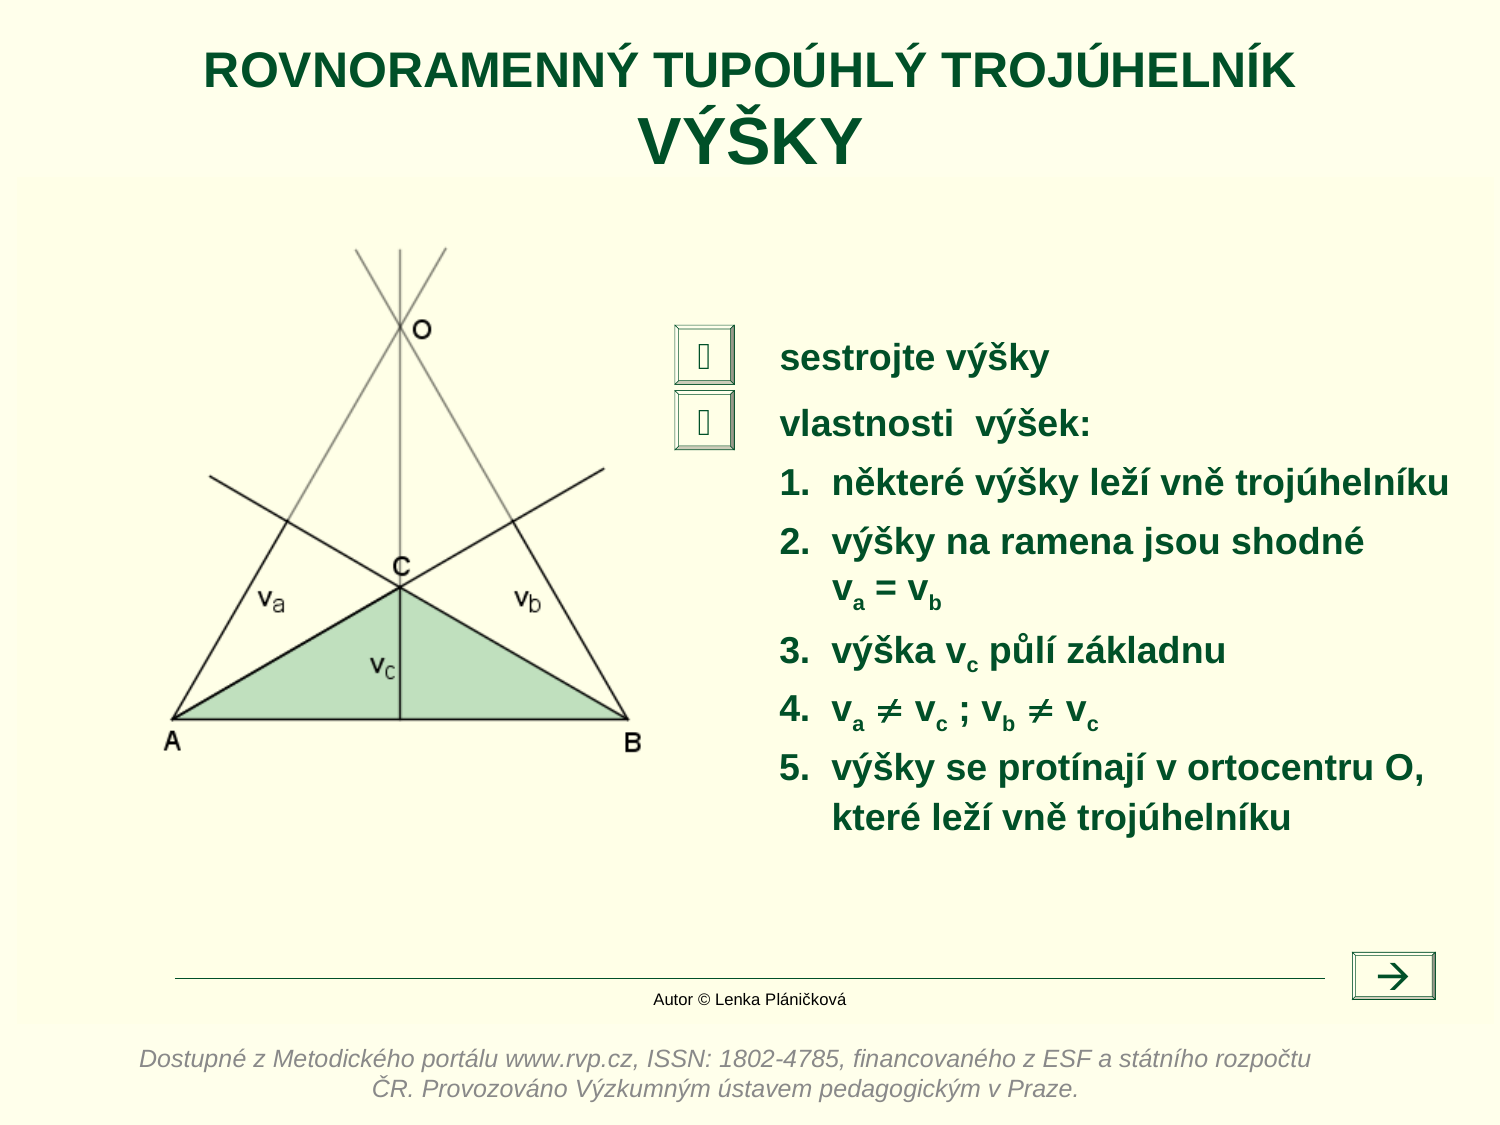

ROVNORAMENNÝ TUPOÚHLÝ TROJÚHELNÍK
VÝŠKY

sestrojte výšky

vlastnosti výšek:
1. některé výšky leží vně trojúhelníku
2. výšky na ramena jsou shodné
 va = vb
3. výška vc půlí základnu
4. va  vc ; vb  vc
5. výšky se protínají v ortocentru O,
 které leží vně trojúhelníku

Autor © Lenka Pláničková
Dostupné z Metodického portálu www.rvp.cz, ISSN: 1802-4785, financovaného z ESF a státního rozpočtu ČR. Provozováno Výzkumným ústavem pedagogickým v Praze.